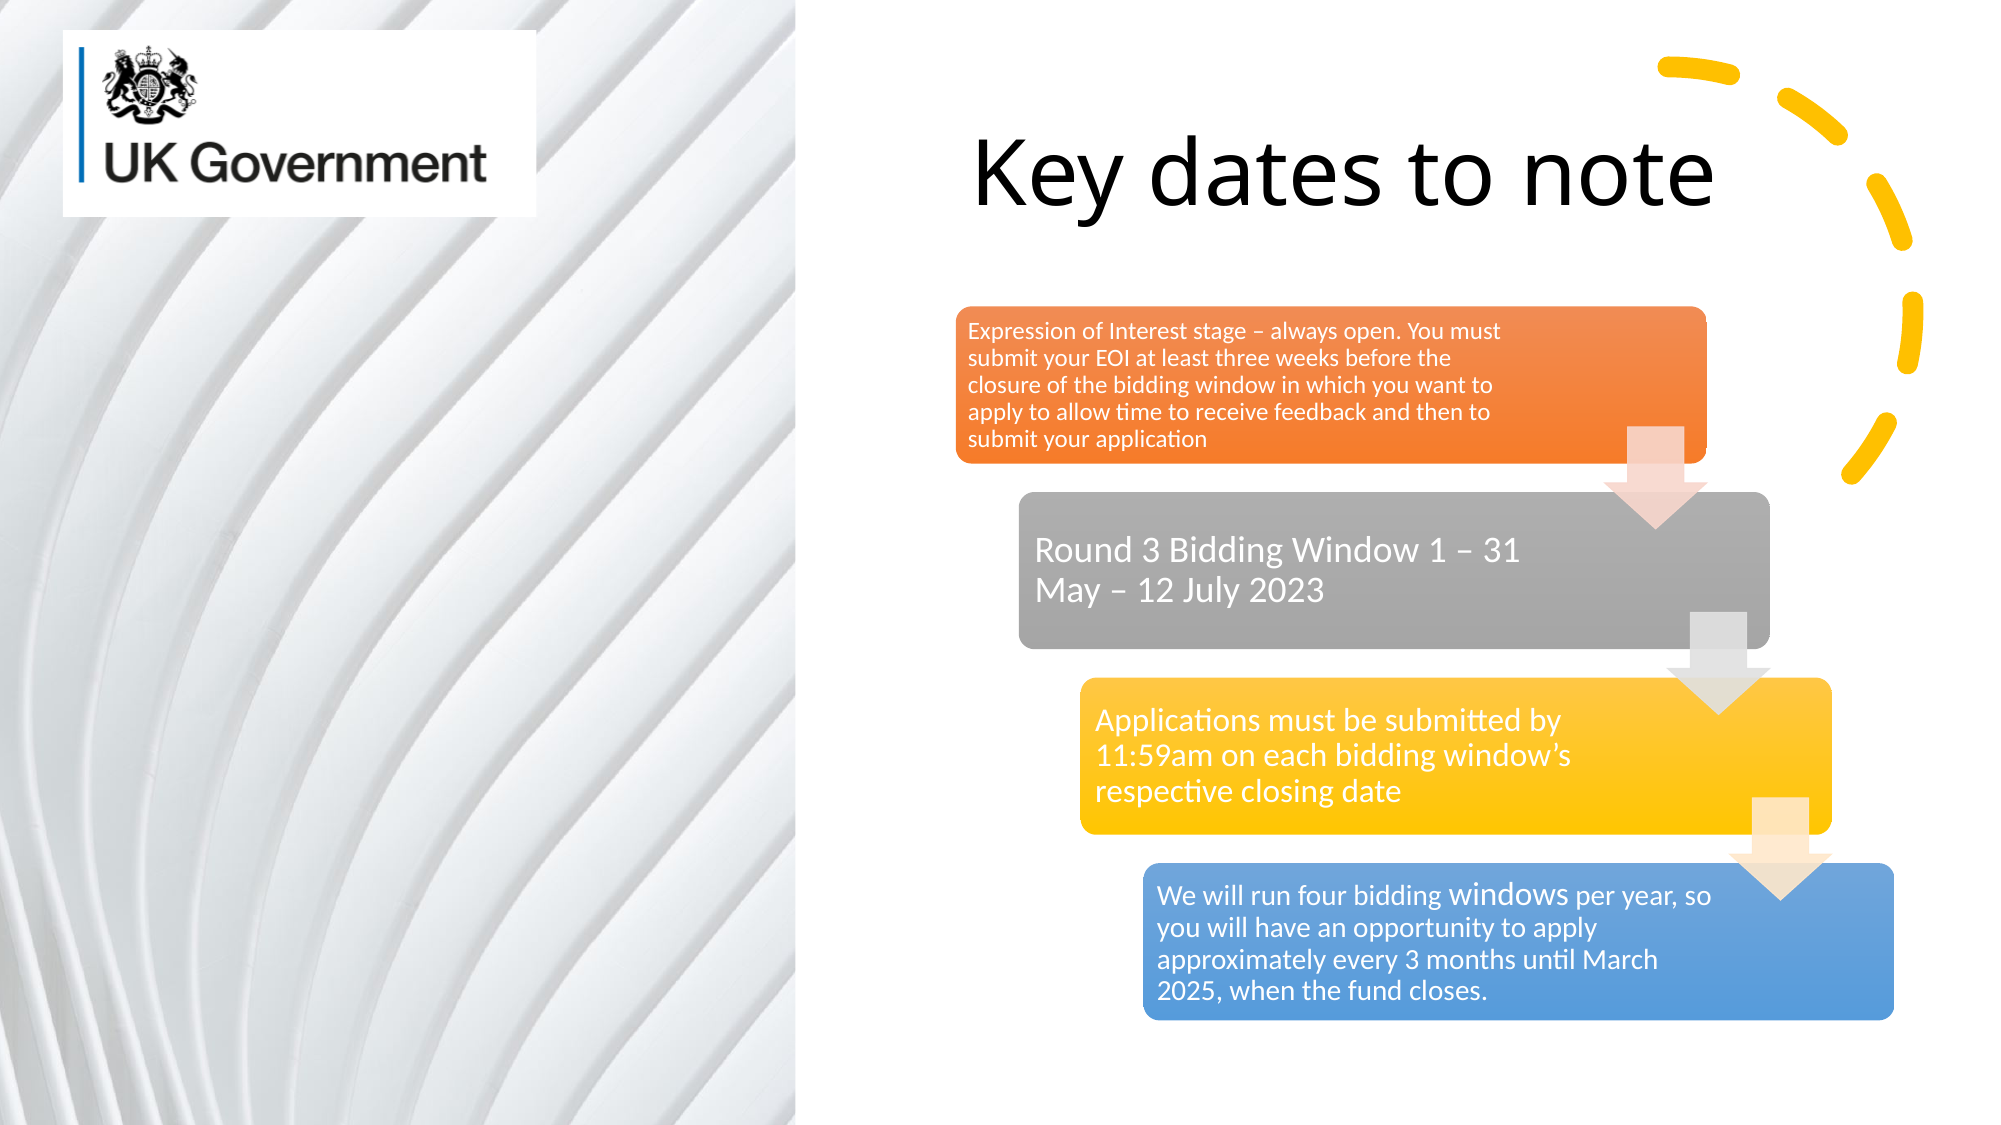

# Key dates to note
Expression of Interest stage – always open. You must submit your EOI at least three weeks before the closure of the bidding window in which you want to apply to allow time to receive feedback and then to submit your application
Round 3 Bidding Window 1 – 31 May – 12 July 2023
Applications must be submitted by 11:59am on each bidding window’s respective closing date
We will run four bidding windows per year, so you will have an opportunity to apply approximately every 3 months until March 2025, when the fund closes.